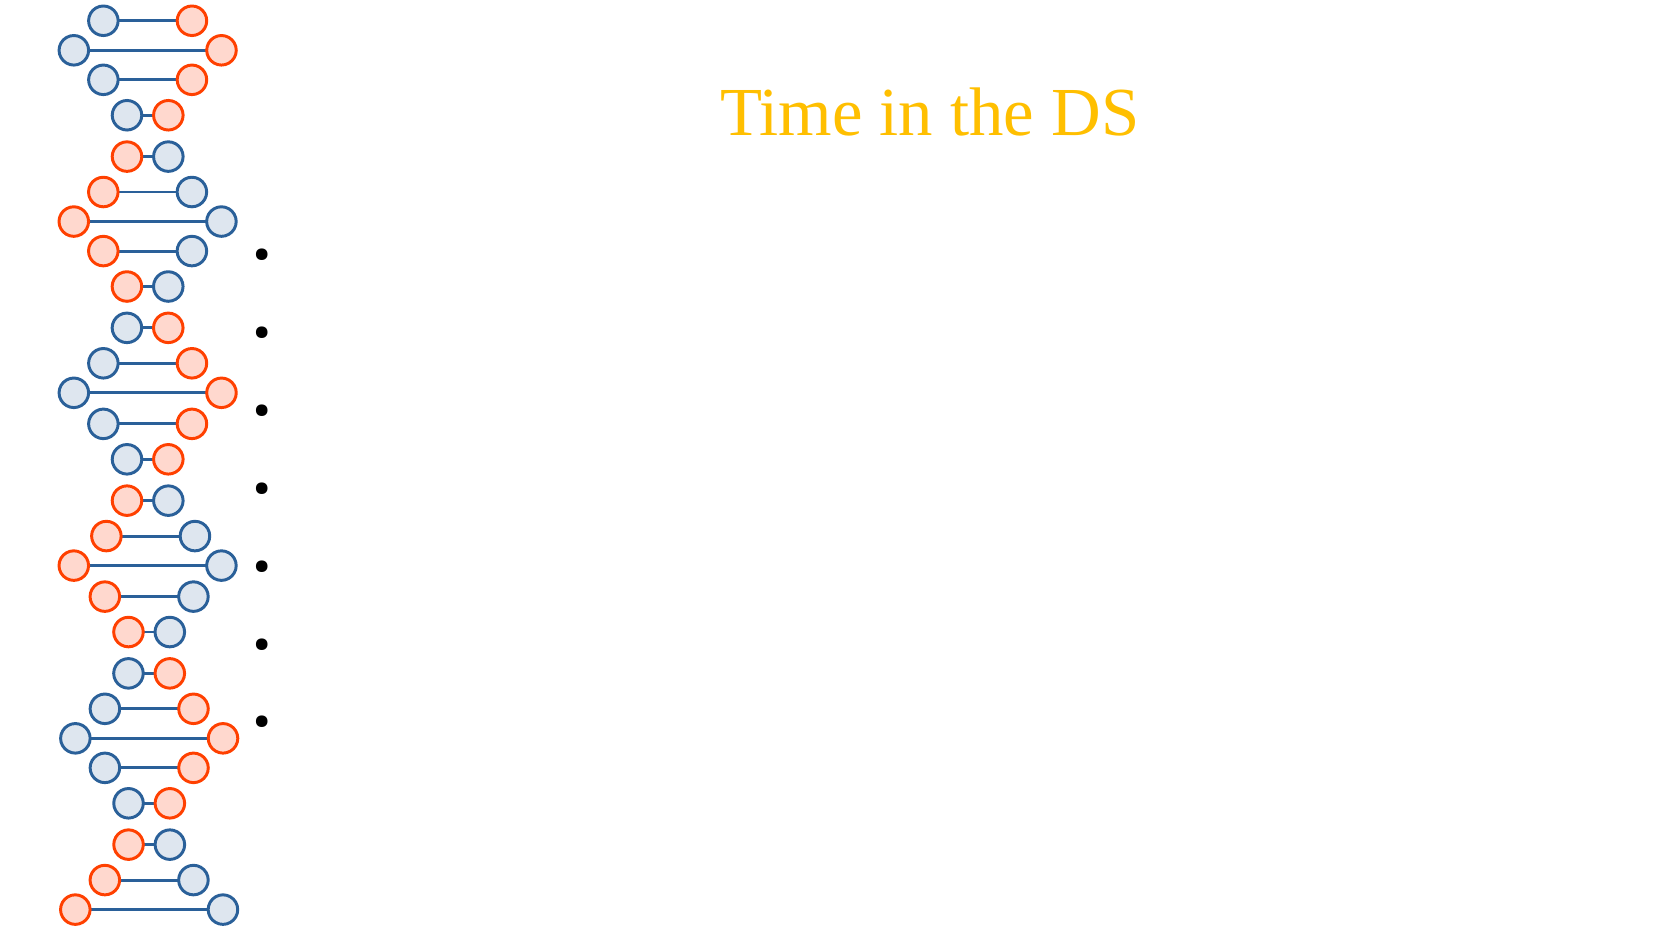

# Time in the DS
Time zones, GMT, UTC, leap seconds
Network Time Protocol ans syncronization
Precison of clocks, synchronization limits
Relativistic time delation
Before in time does not means caused by
Event ordering problem
Conosistency of data and the time